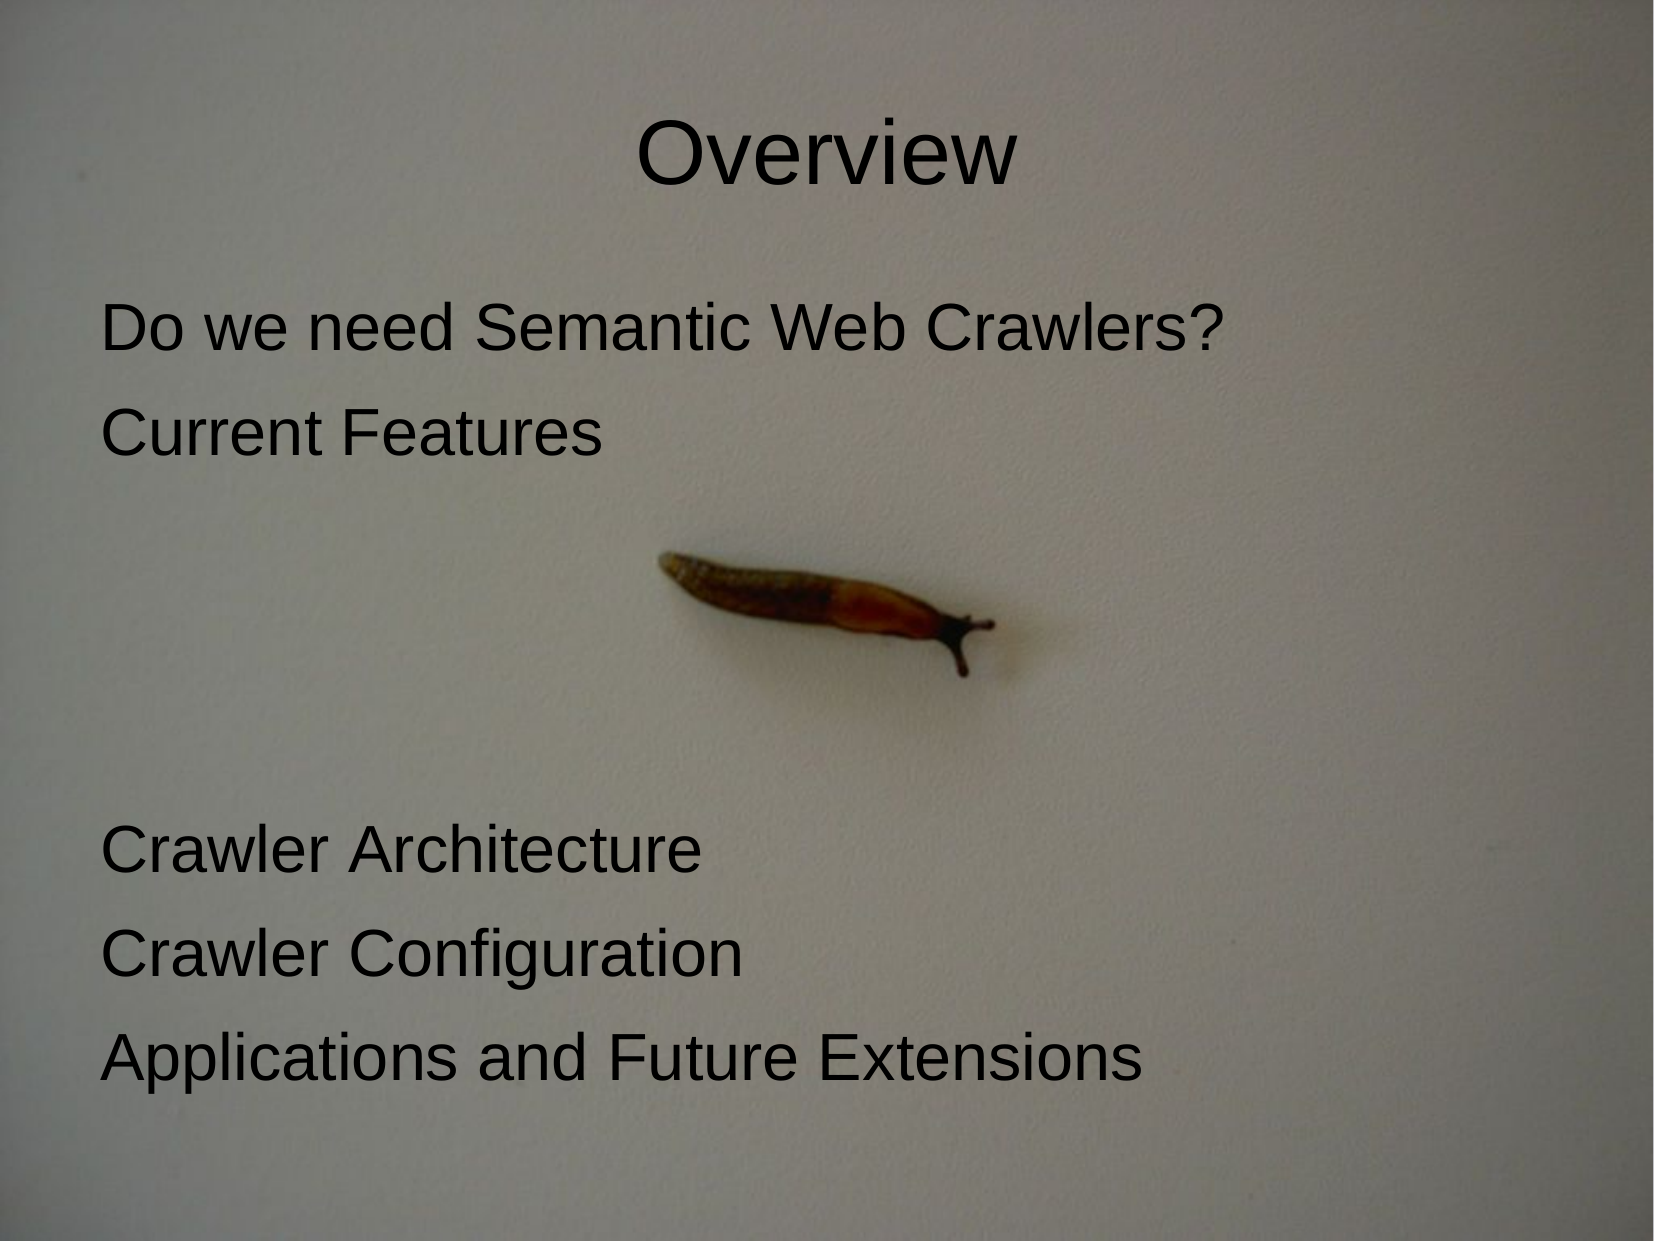

# Overview
Do we need Semantic Web Crawlers?
Current Features
Crawler Architecture
Crawler Configuration
Applications and Future Extensions